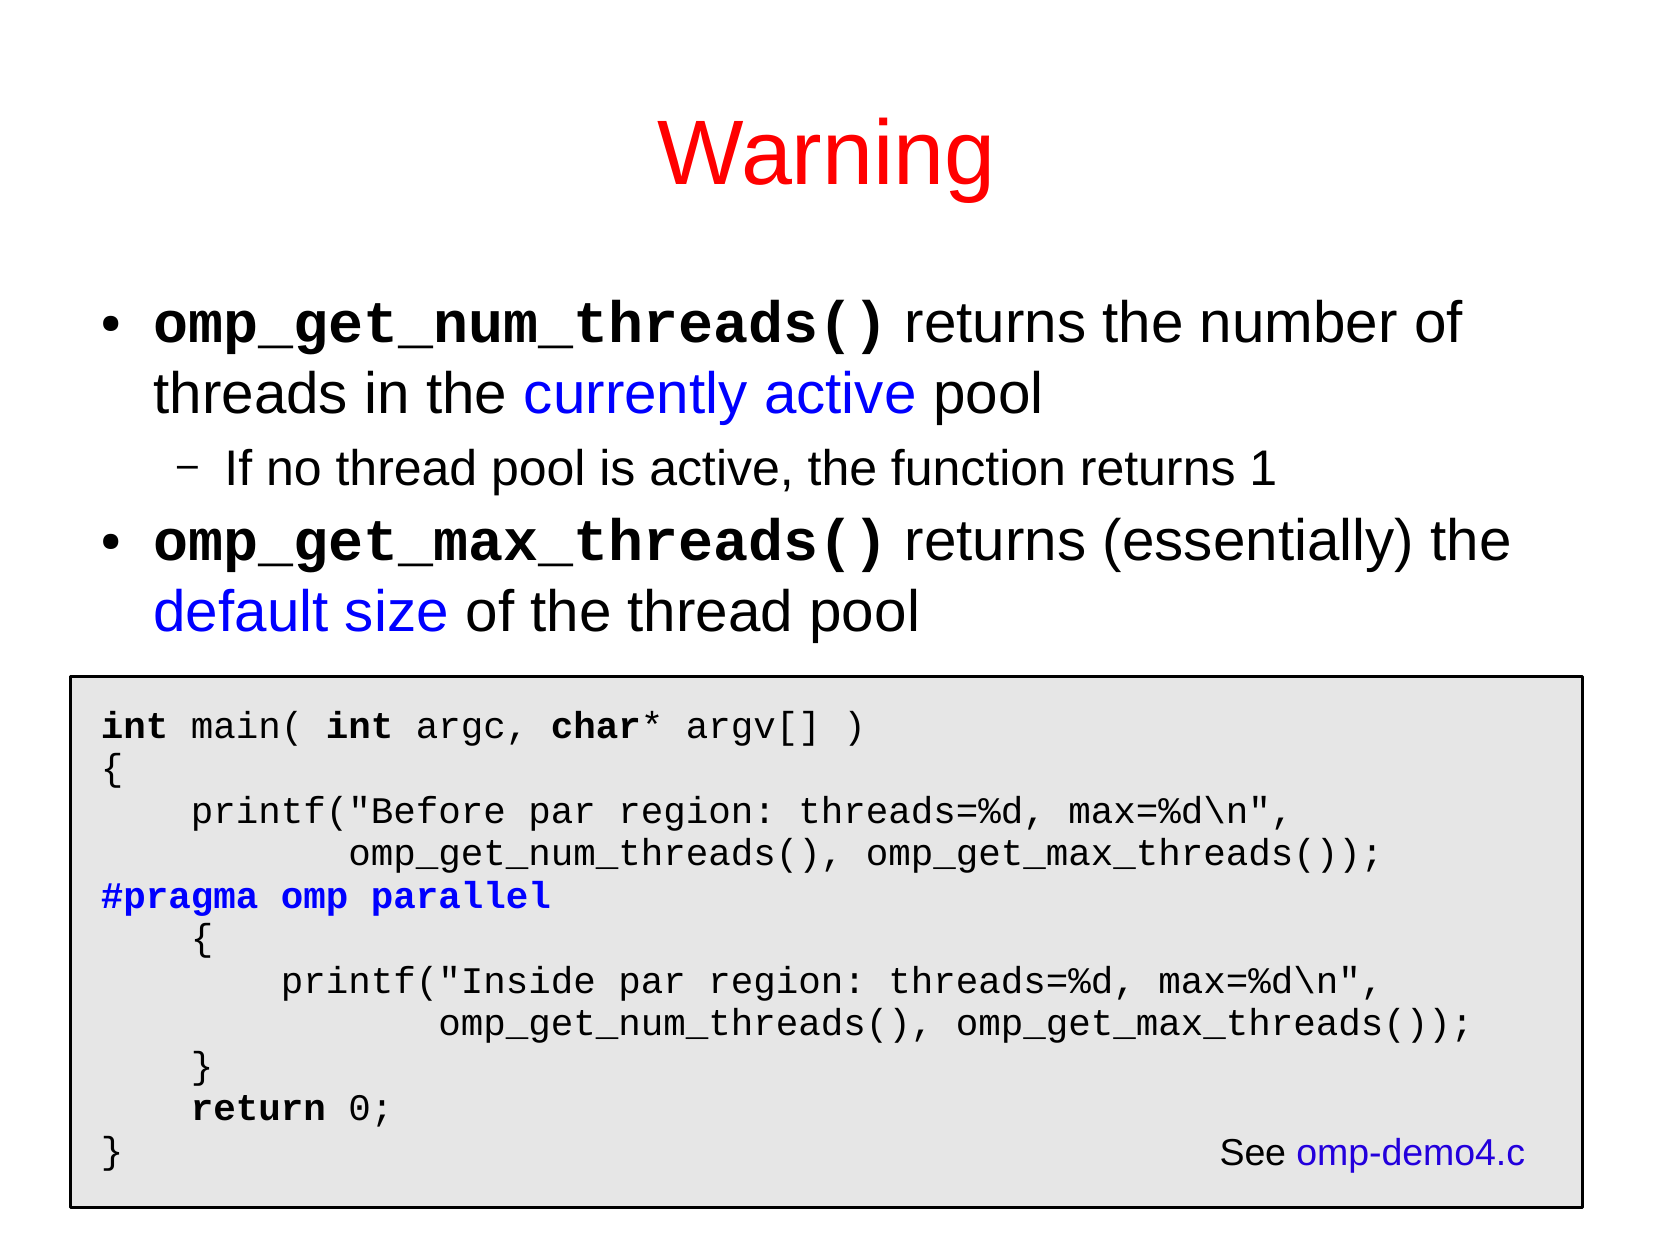

# Warning
omp_get_num_threads() returns the number of threads in the currently active pool
If no thread pool is active, the function returns 1
omp_get_max_threads() returns (essentially) the default size of the thread pool
int main( int argc, char* argv[] )
{
 printf("Before par region: threads=%d, max=%d\n",
 omp_get_num_threads(), omp_get_max_threads());
#pragma omp parallel
 {
 printf("Inside par region: threads=%d, max=%d\n",
 omp_get_num_threads(), omp_get_max_threads());
 }
 return 0;
}
See omp-demo4.c
OpenMP Programming
13